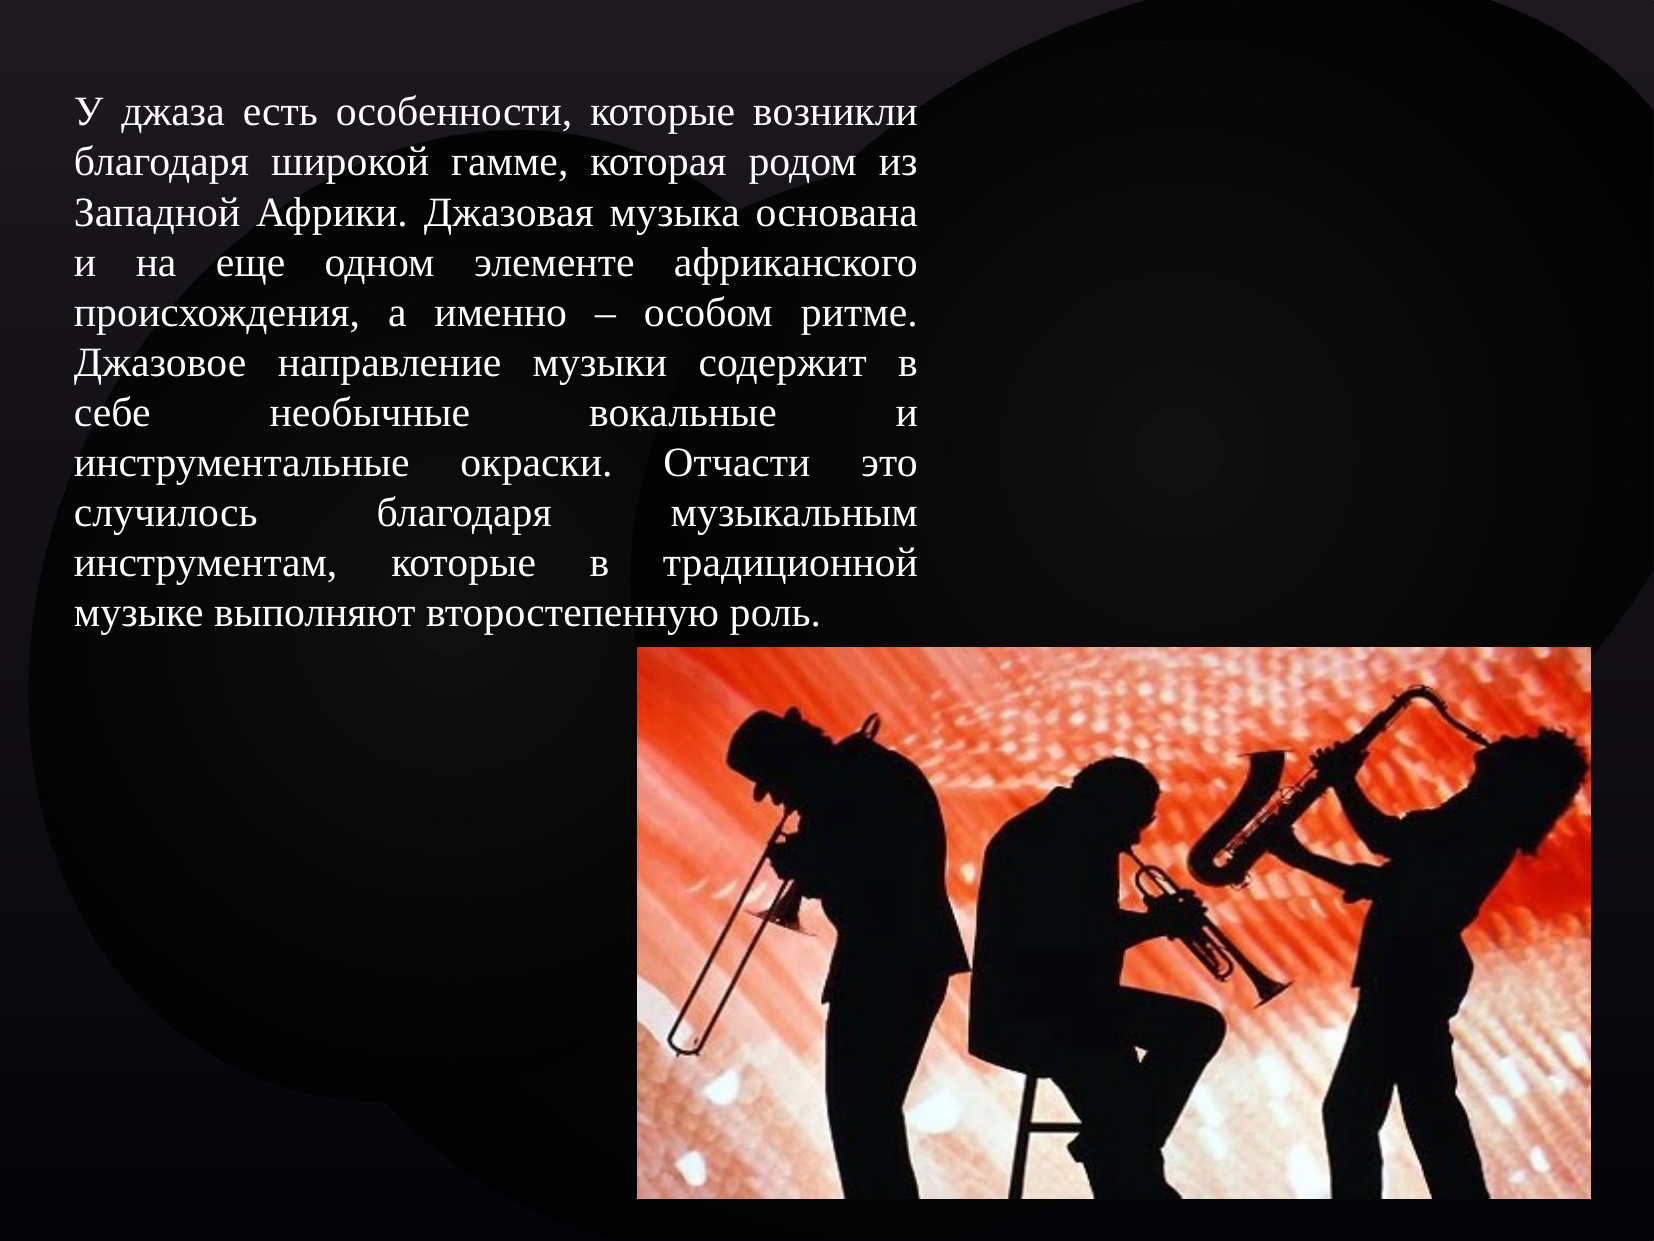

У джаза есть особенности, которые возникли благодаря широкой гамме, которая родом из Западной Африки. Джазовая музыка основана и на еще одном элементе африканского происхождения, а именно – особом ритме. Джазовое направление музыки содержит в себе необычные вокальные и инструментальные окраски. Отчасти это случилось благодаря музыкальным инструментам, которые в традиционной музыке выполняют второстепенную роль.